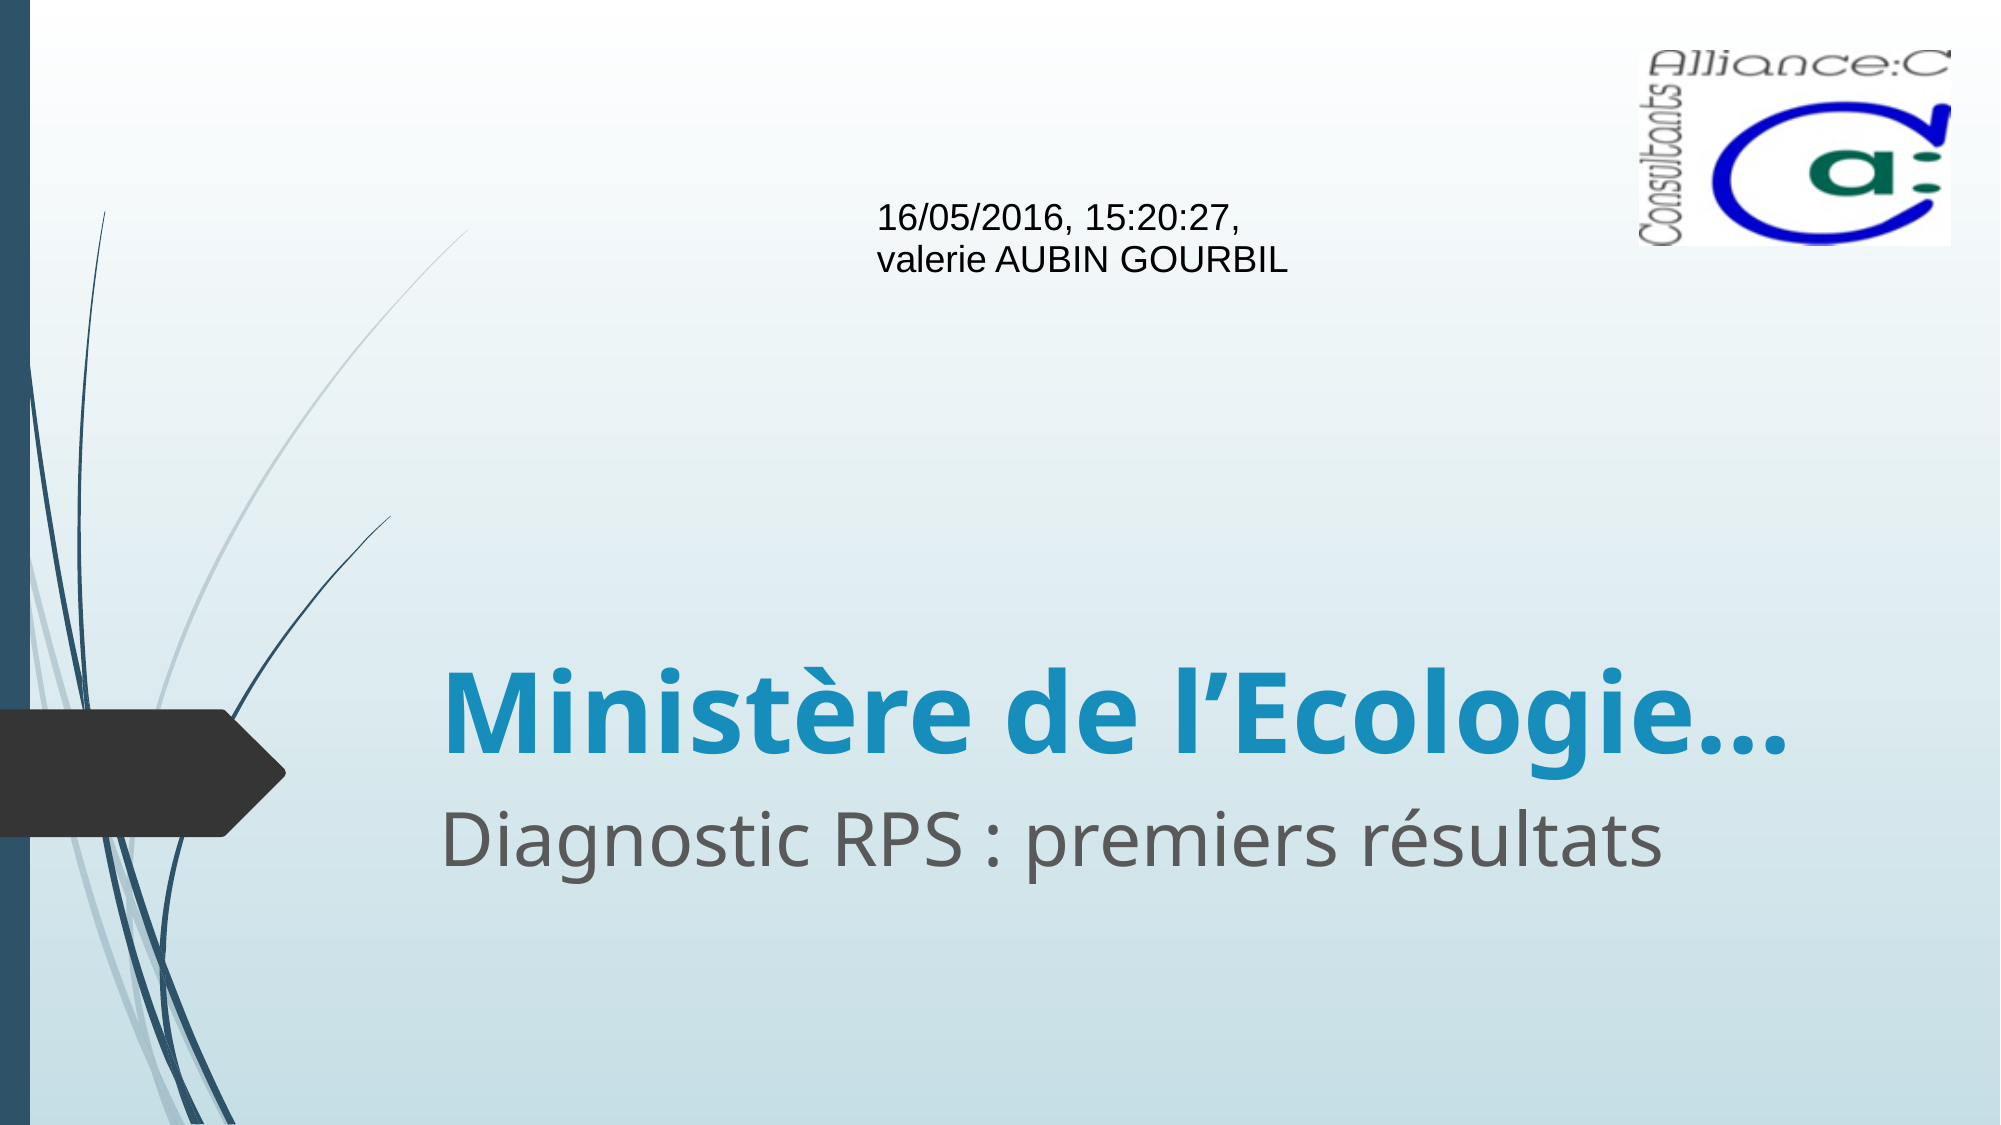

16/05/2016, 15:20:27, valerie AUBIN GOURBIL
# Ministère de l’Ecologie…
Diagnostic RPS : premiers résultats